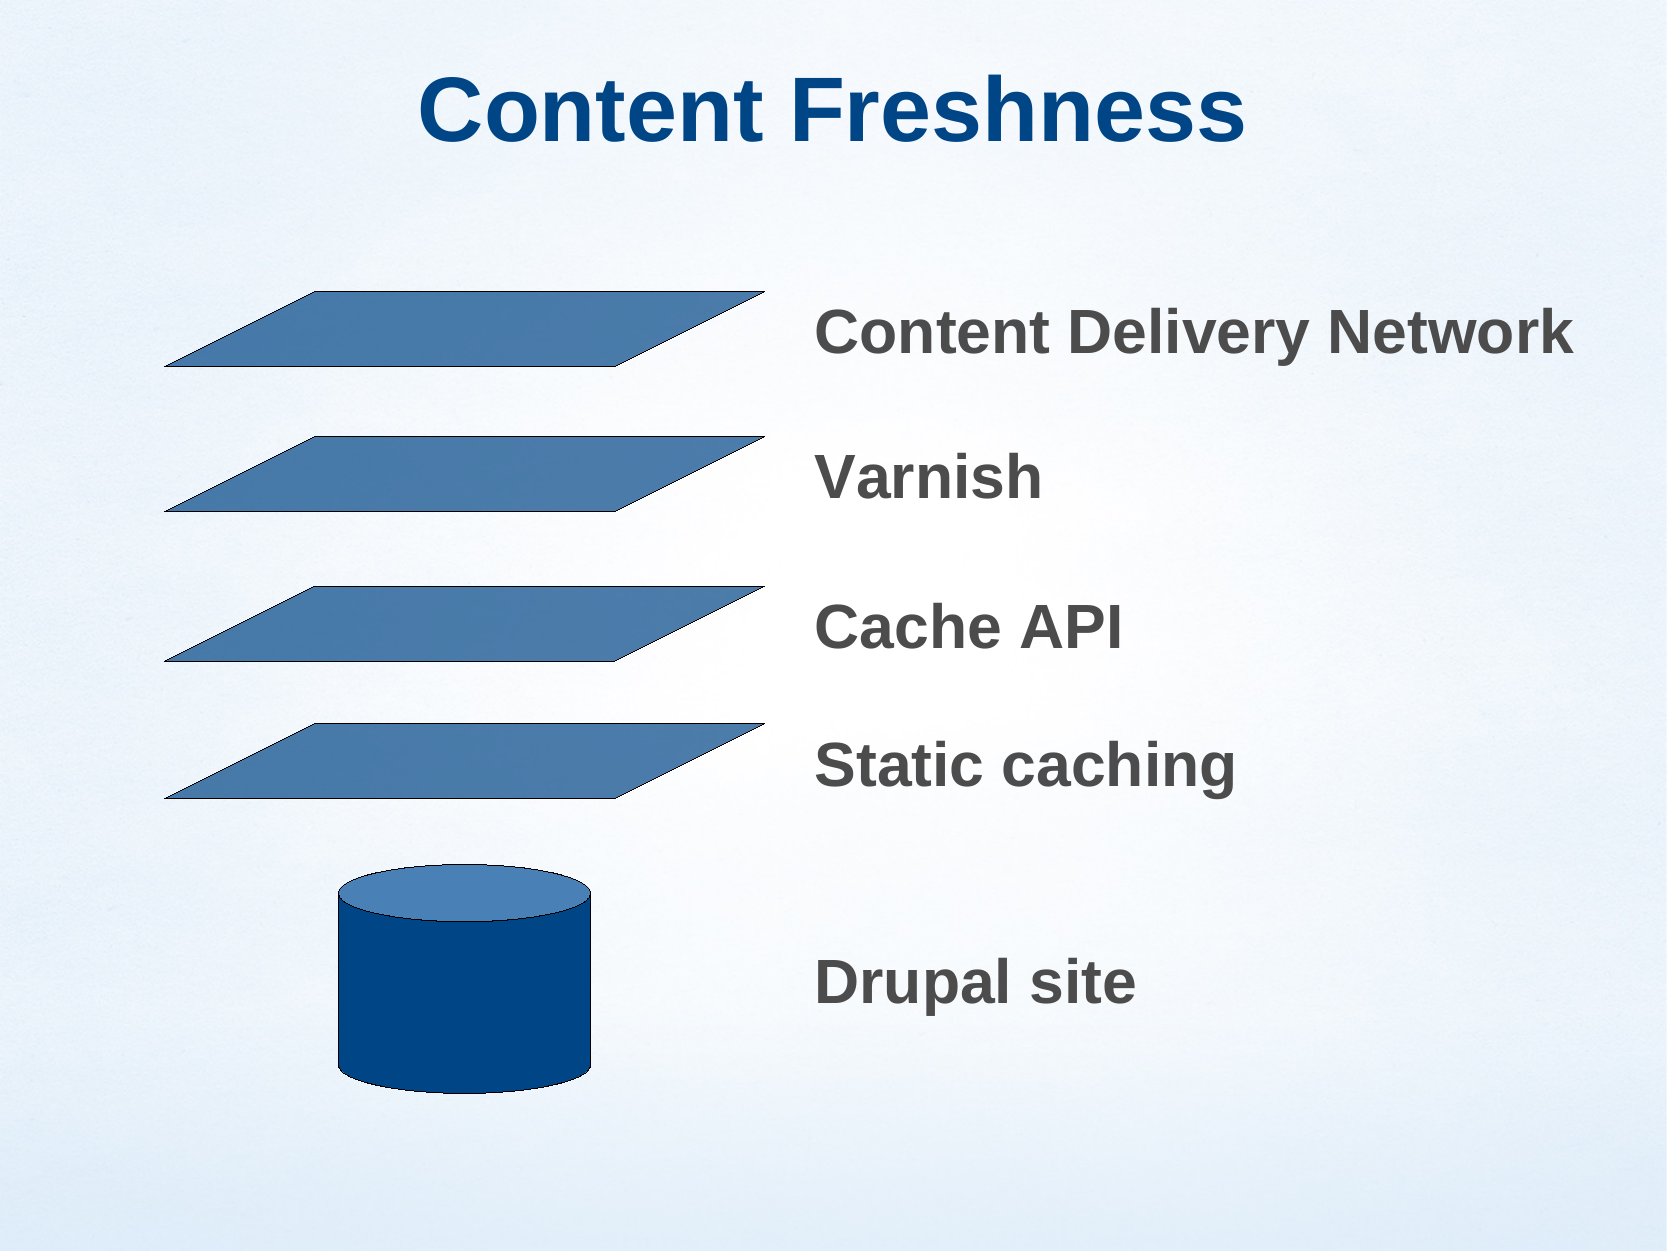

# Content Freshness
Content Delivery Network
Varnish
Cache API
Static caching
Drupal site